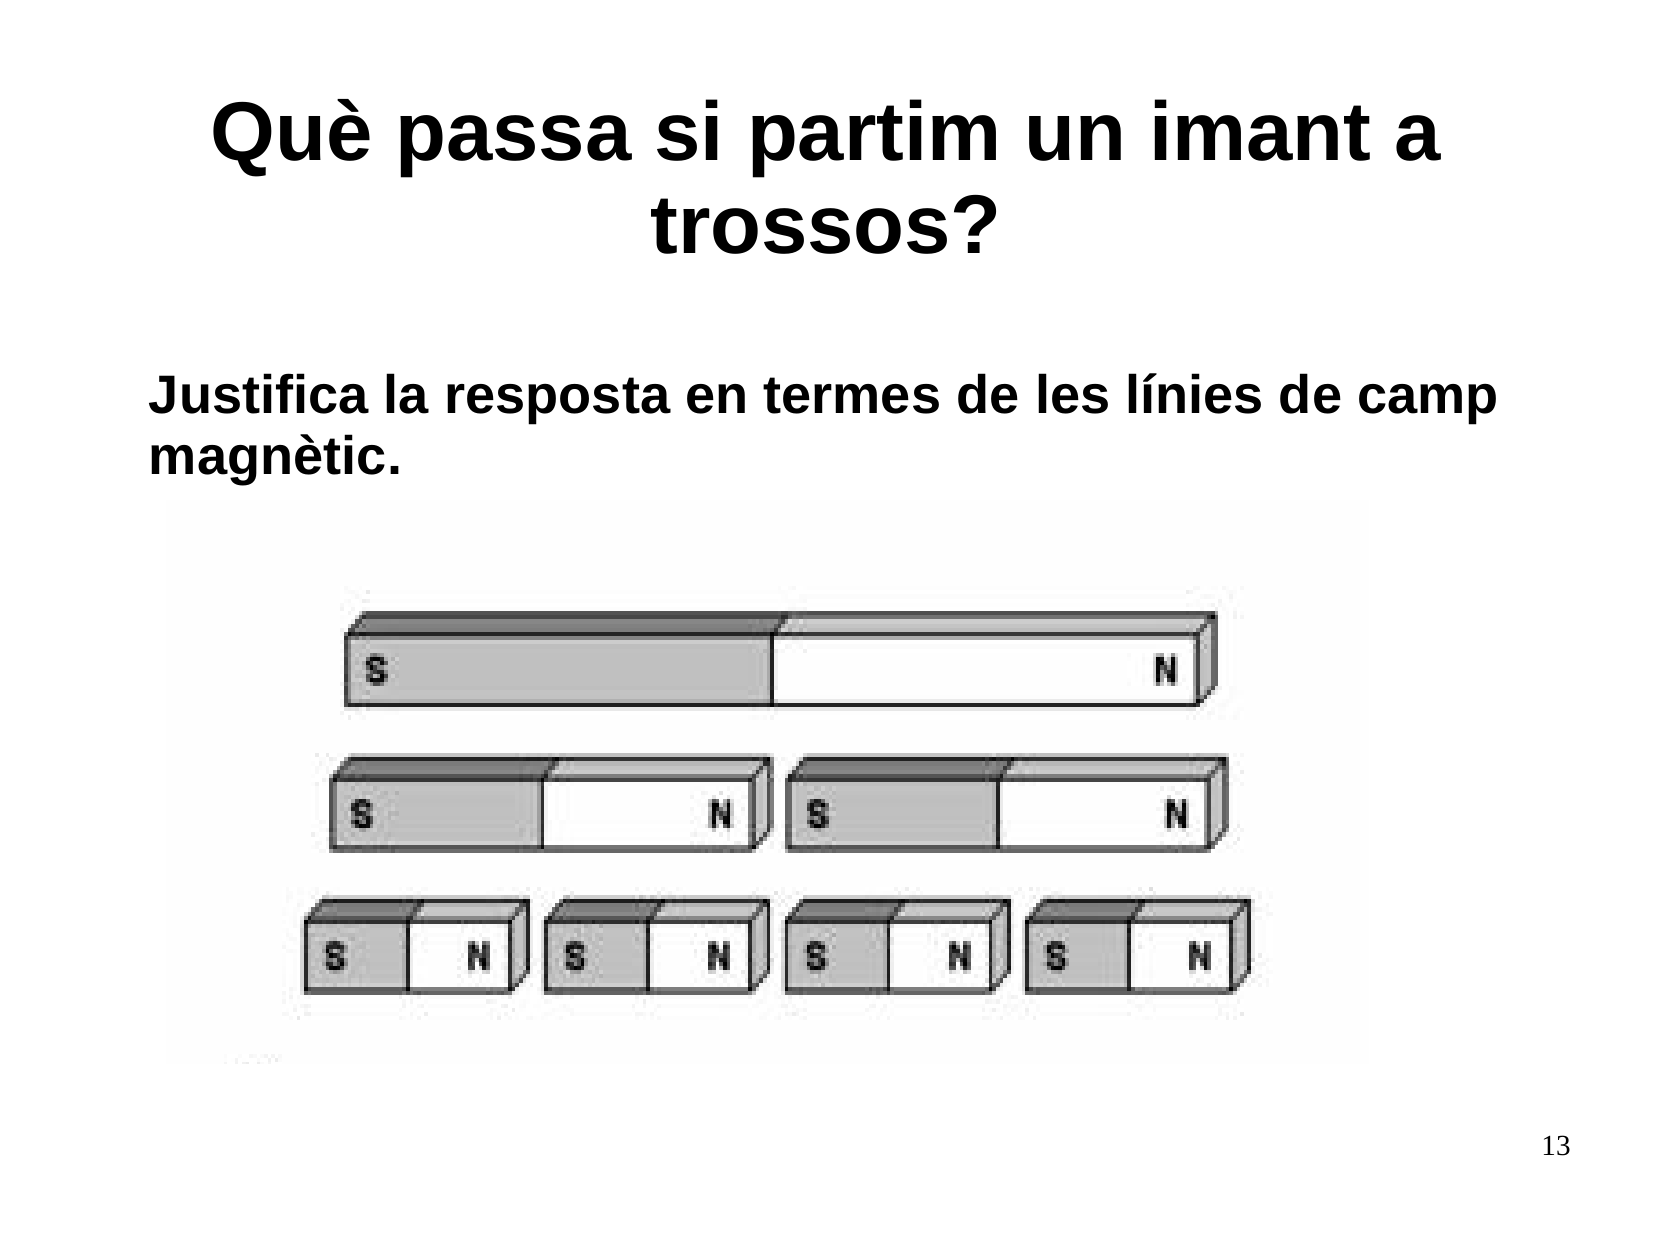

Què passa si partim un imant a trossos?
Justifica la resposta en termes de les línies de camp magnètic.
13